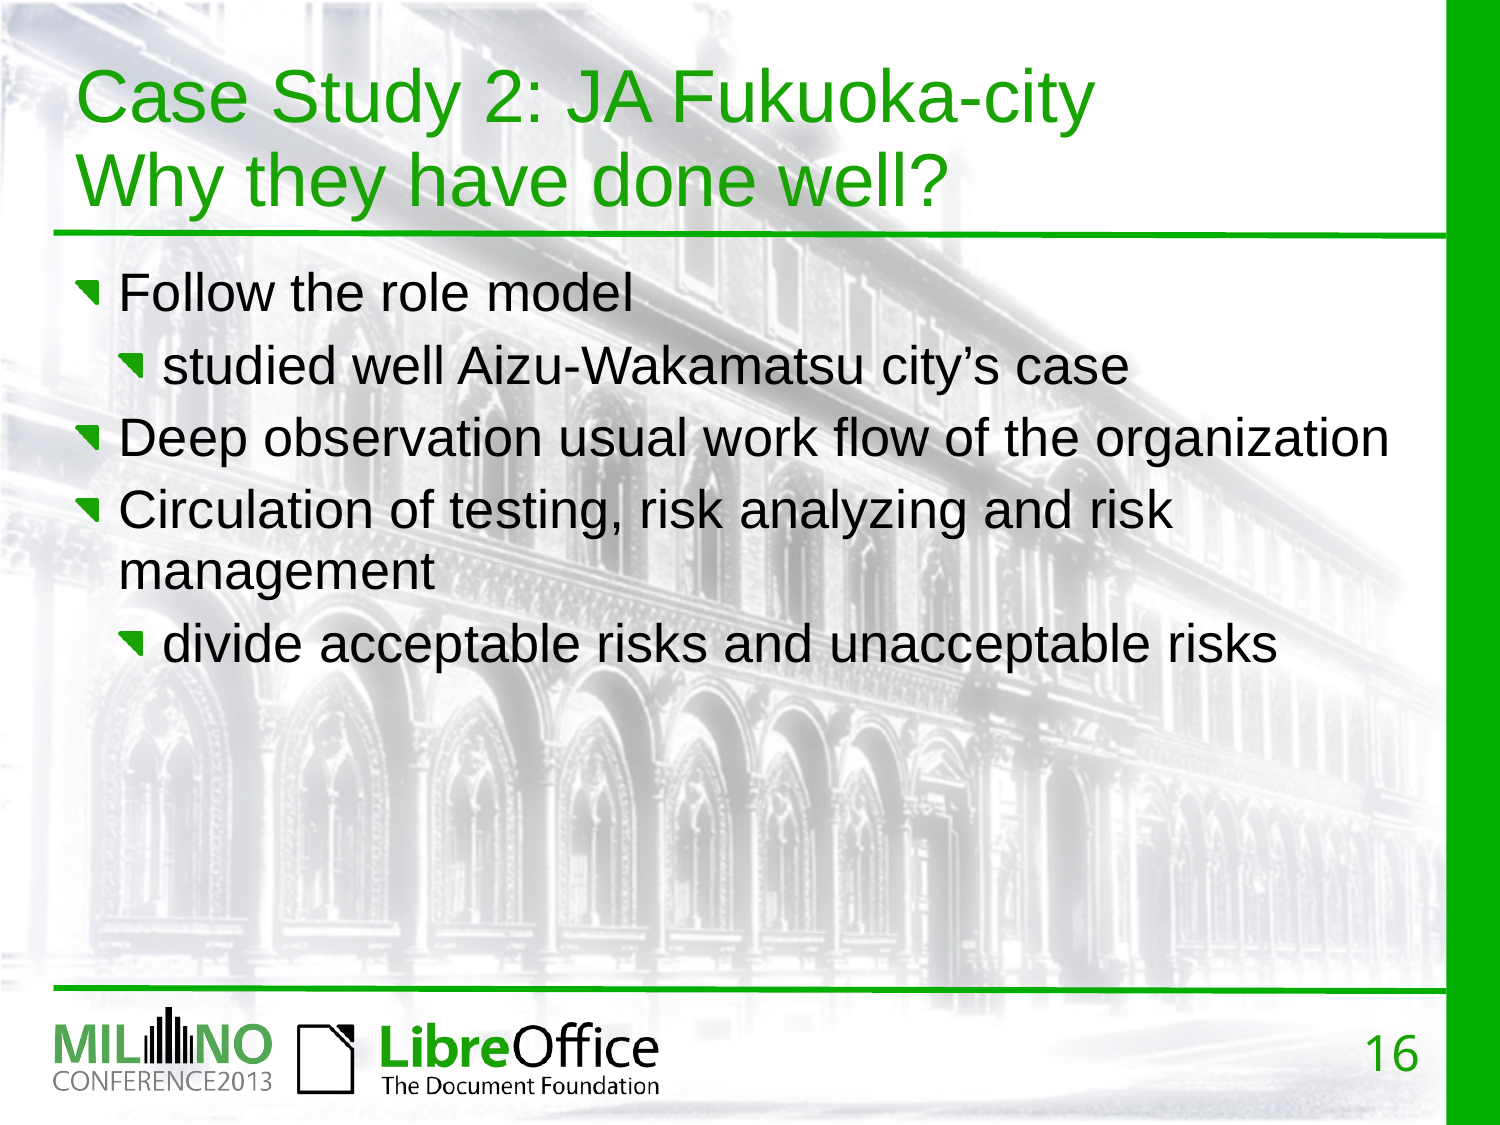

# Case Study 2: JA Fukuoka-city Why they have done well?
Follow the role model
studied well Aizu-Wakamatsu city’s case
Deep observation usual work flow of the organization
Circulation of testing, risk analyzing and risk management
divide acceptable risks and unacceptable risks
16